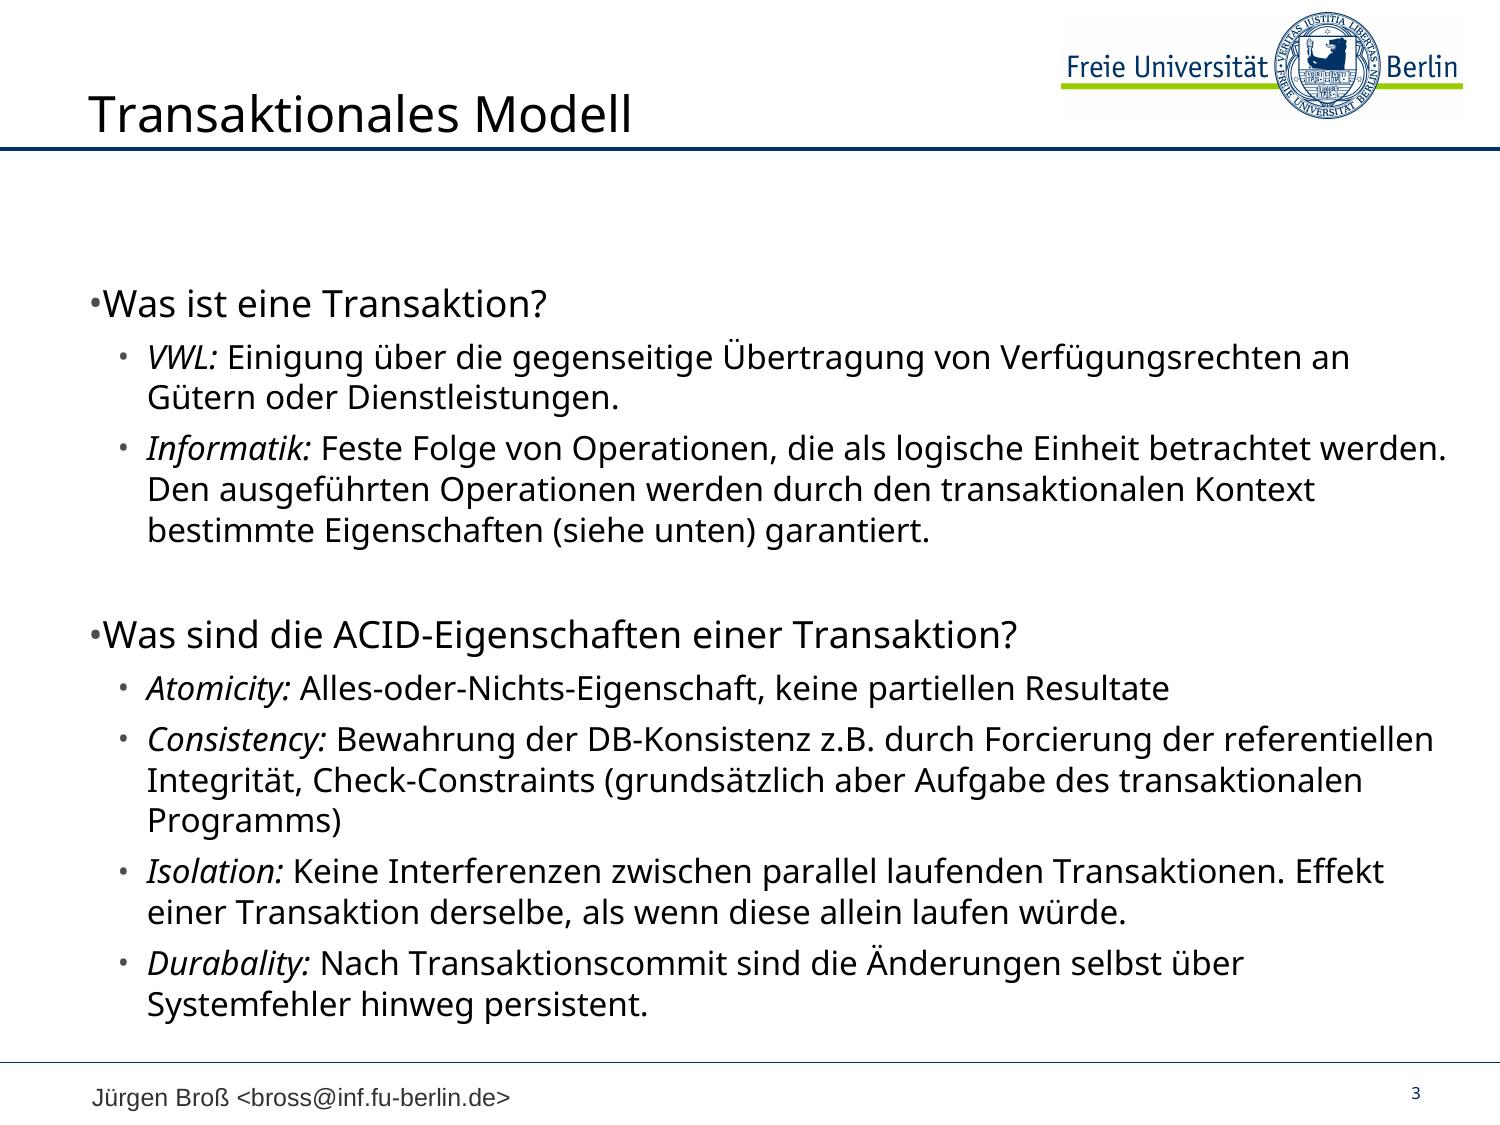

# Transaktionales Modell
Was ist eine Transaktion?
VWL: Einigung über die gegenseitige Übertragung von Verfügungsrechten an Gütern oder Dienstleistungen.
Informatik: Feste Folge von Operationen, die als logische Einheit betrachtet werden. Den ausgeführten Operationen werden durch den transaktionalen Kontext bestimmte Eigenschaften (siehe unten) garantiert.
Was sind die ACID-Eigenschaften einer Transaktion?
Atomicity: Alles-oder-Nichts-Eigenschaft, keine partiellen Resultate
Consistency: Bewahrung der DB-Konsistenz z.B. durch Forcierung der referentiellen Integrität, Check-Constraints (grundsätzlich aber Aufgabe des transaktionalen Programms)
Isolation: Keine Interferenzen zwischen parallel laufenden Transaktionen. Effekt einer Transaktion derselbe, als wenn diese allein laufen würde.
Durabality: Nach Transaktionscommit sind die Änderungen selbst über Systemfehler hinweg persistent.